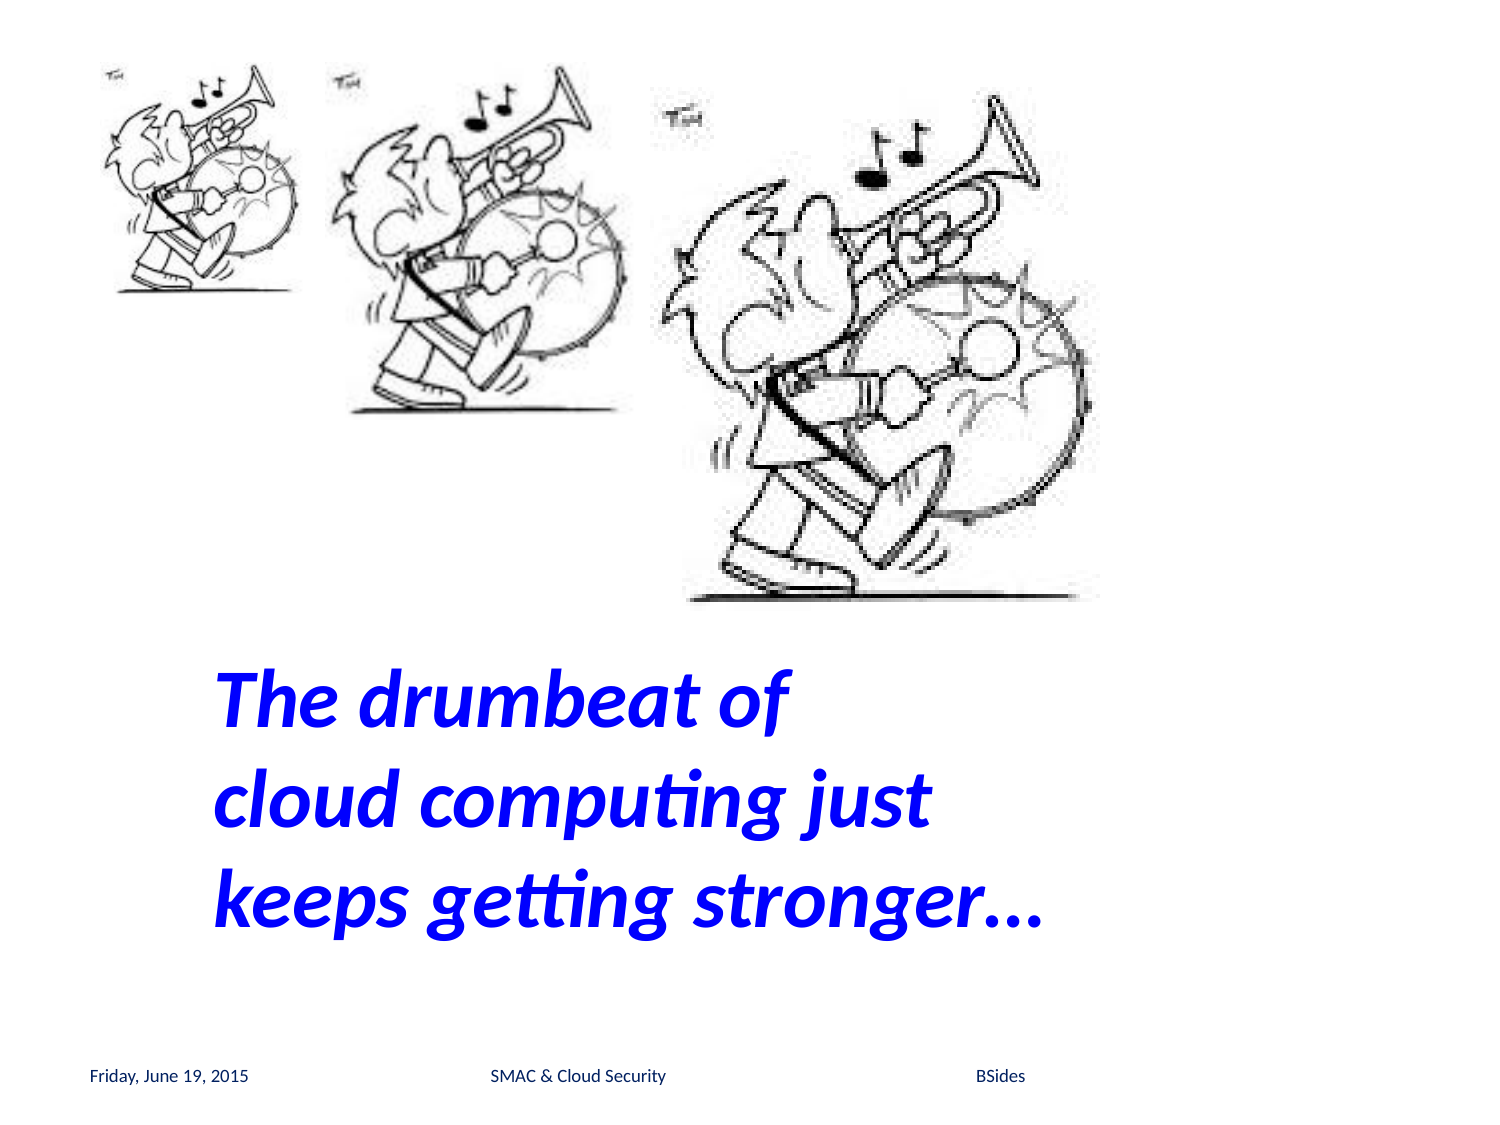

The drumbeat of
cloud computing just
keeps getting stronger…
Friday, June 19, 2015 SMAC & Cloud Security BSides